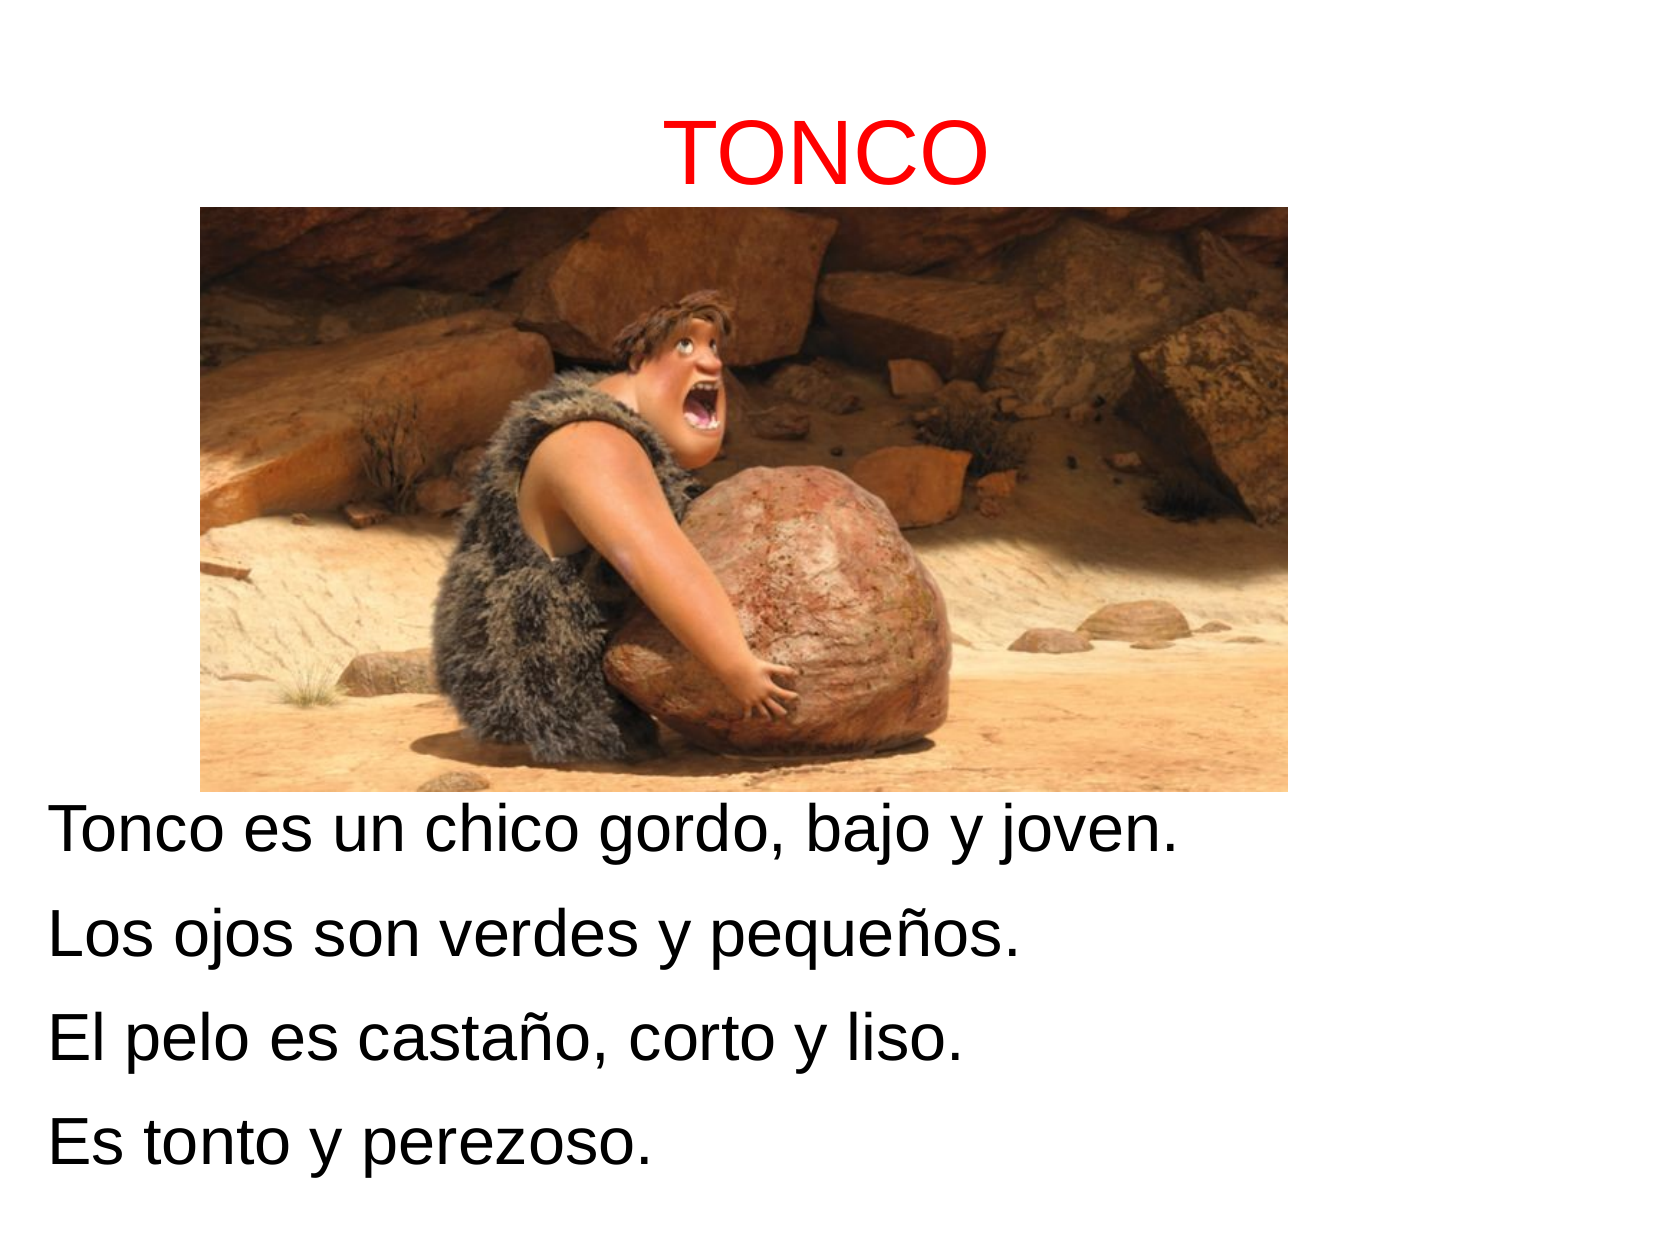

# TONCO
Tonco es un chico gordo, bajo y joven.
Los ojos son verdes y pequeños.
El pelo es castaño, corto y liso.
Es tonto y perezoso.